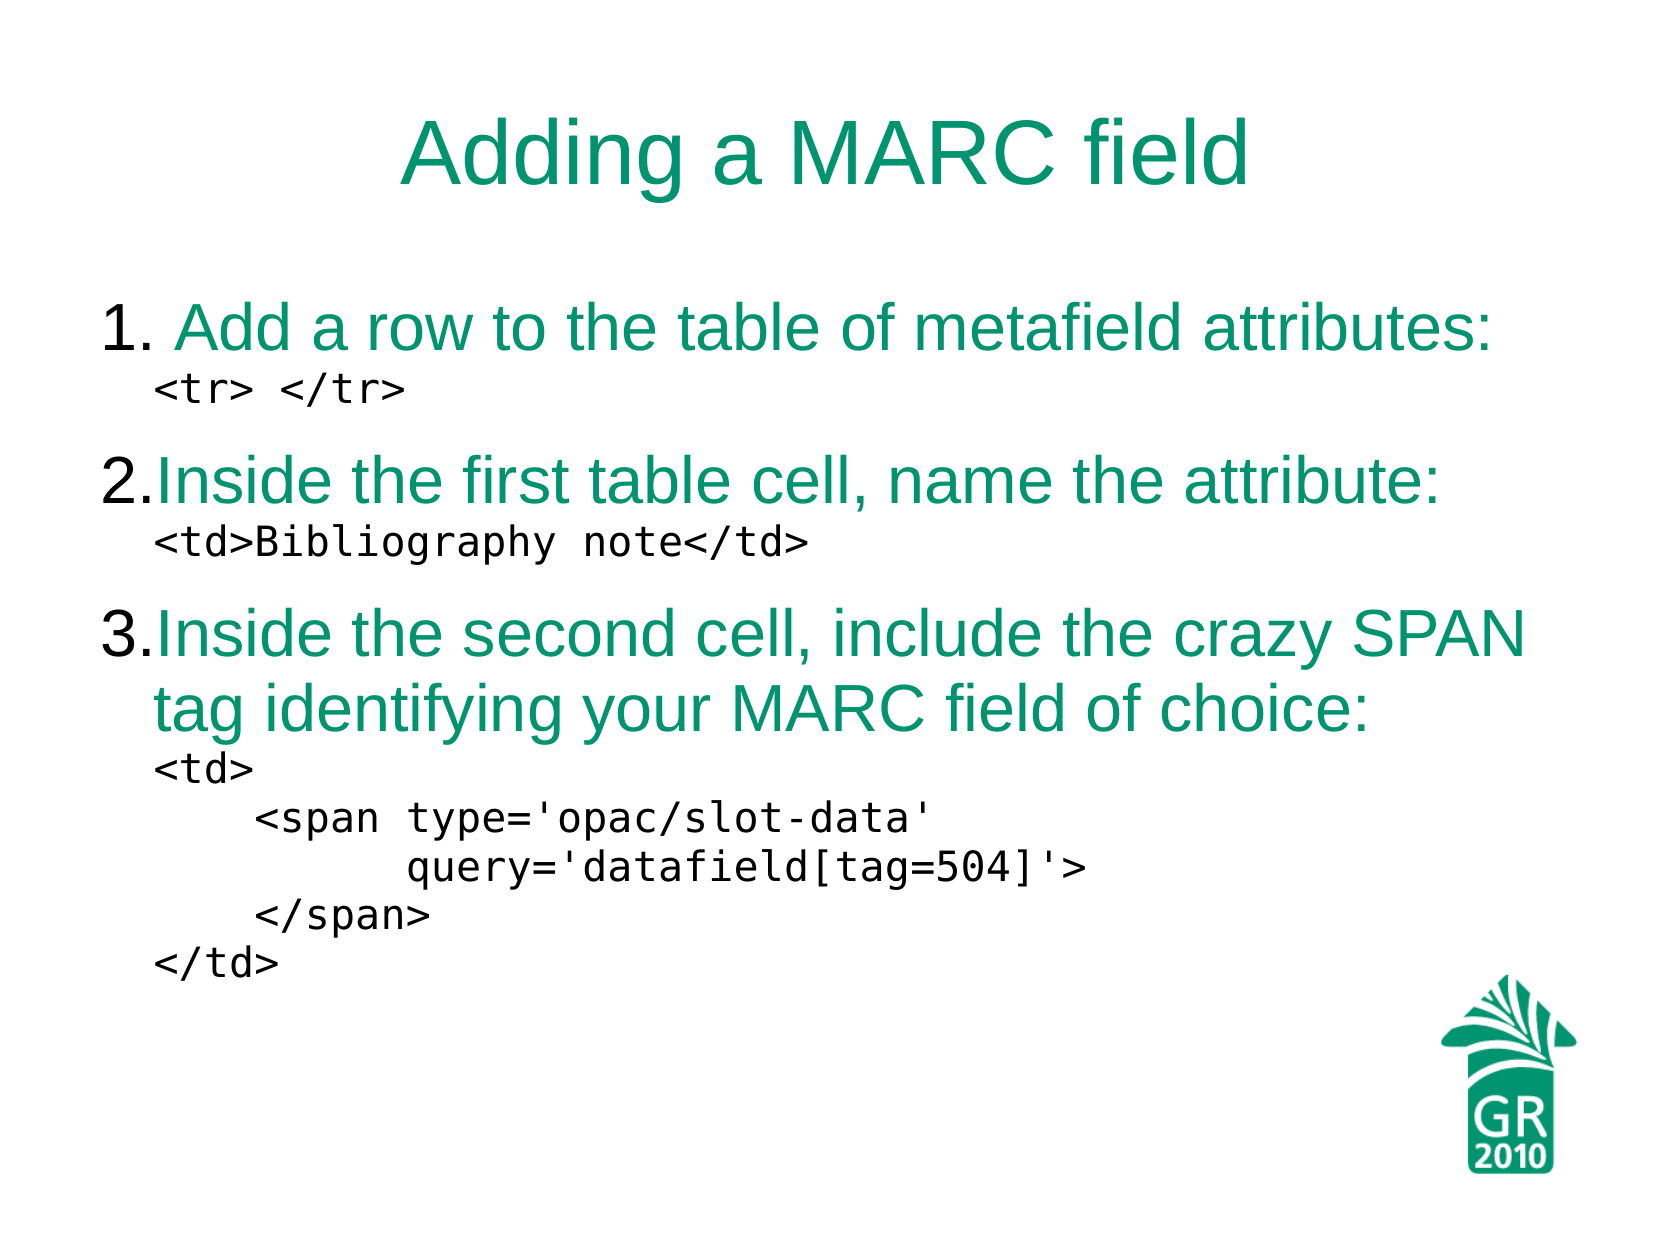

# Adding a MARC field
 Add a row to the table of metafield attributes:
<tr> </tr>
Inside the first table cell, name the attribute:
<td>Bibliography note</td>
Inside the second cell, include the crazy SPAN tag identifying your MARC field of choice:
<td>
 <span type='opac/slot-data'
 query='datafield[tag=504]'>
 </span>
</td>